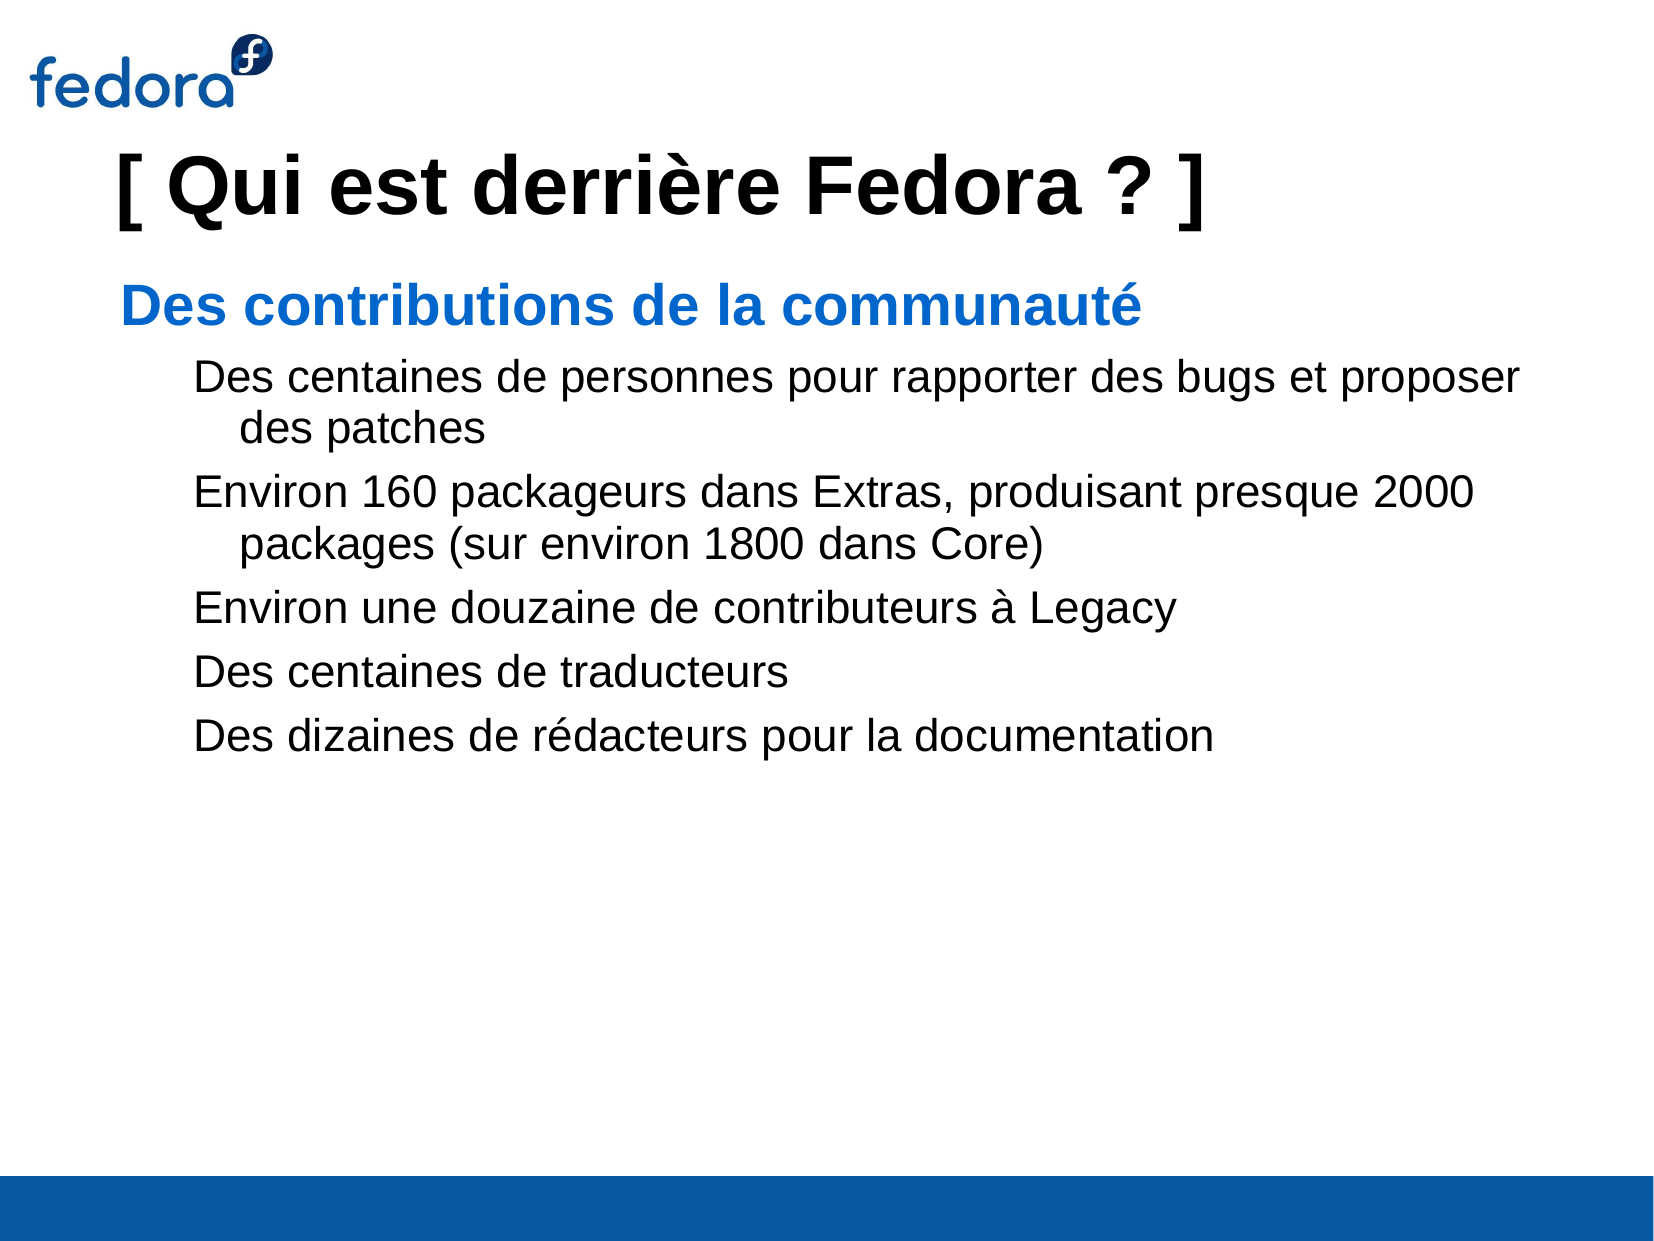

# [ Qui est derrière Fedora ? ]
Des contributions de la communauté
Des centaines de personnes pour rapporter des bugs et proposer des patches
Environ 160 packageurs dans Extras, produisant presque 2000 packages (sur environ 1800 dans Core)
Environ une douzaine de contributeurs à Legacy
Des centaines de traducteurs
Des dizaines de rédacteurs pour la documentation